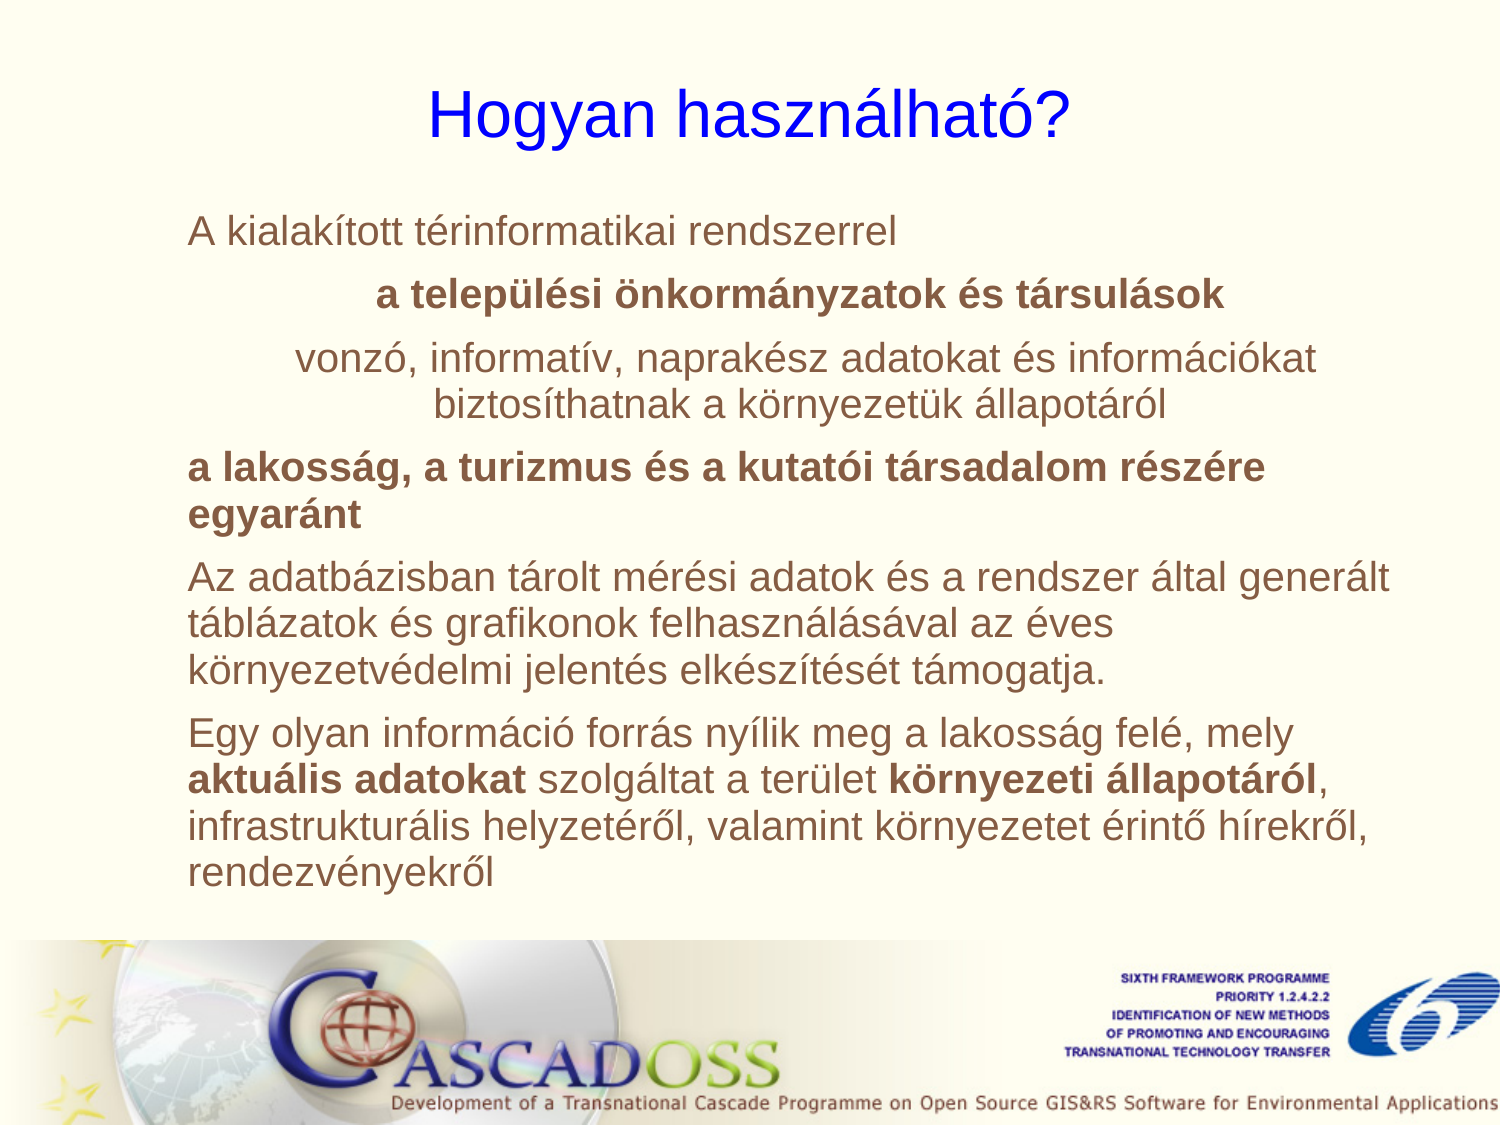

# Hogyan használható?
A kialakított térinformatikai rendszerrel
a települési önkormányzatok és társulások
vonzó, informatív, naprakész adatokat és információkat biztosíthatnak a környezetük állapotáról
a lakosság, a turizmus és a kutatói társadalom részére egyaránt
Az adatbázisban tárolt mérési adatok és a rendszer által generált táblázatok és grafikonok felhasználásával az éves környezetvédelmi jelentés elkészítését támogatja.
Egy olyan információ forrás nyílik meg a lakosság felé, mely aktuális adatokat szolgáltat a terület környezeti állapotáról, infrastrukturális helyzetéről, valamint környezetet érintő hírekről, rendezvényekről